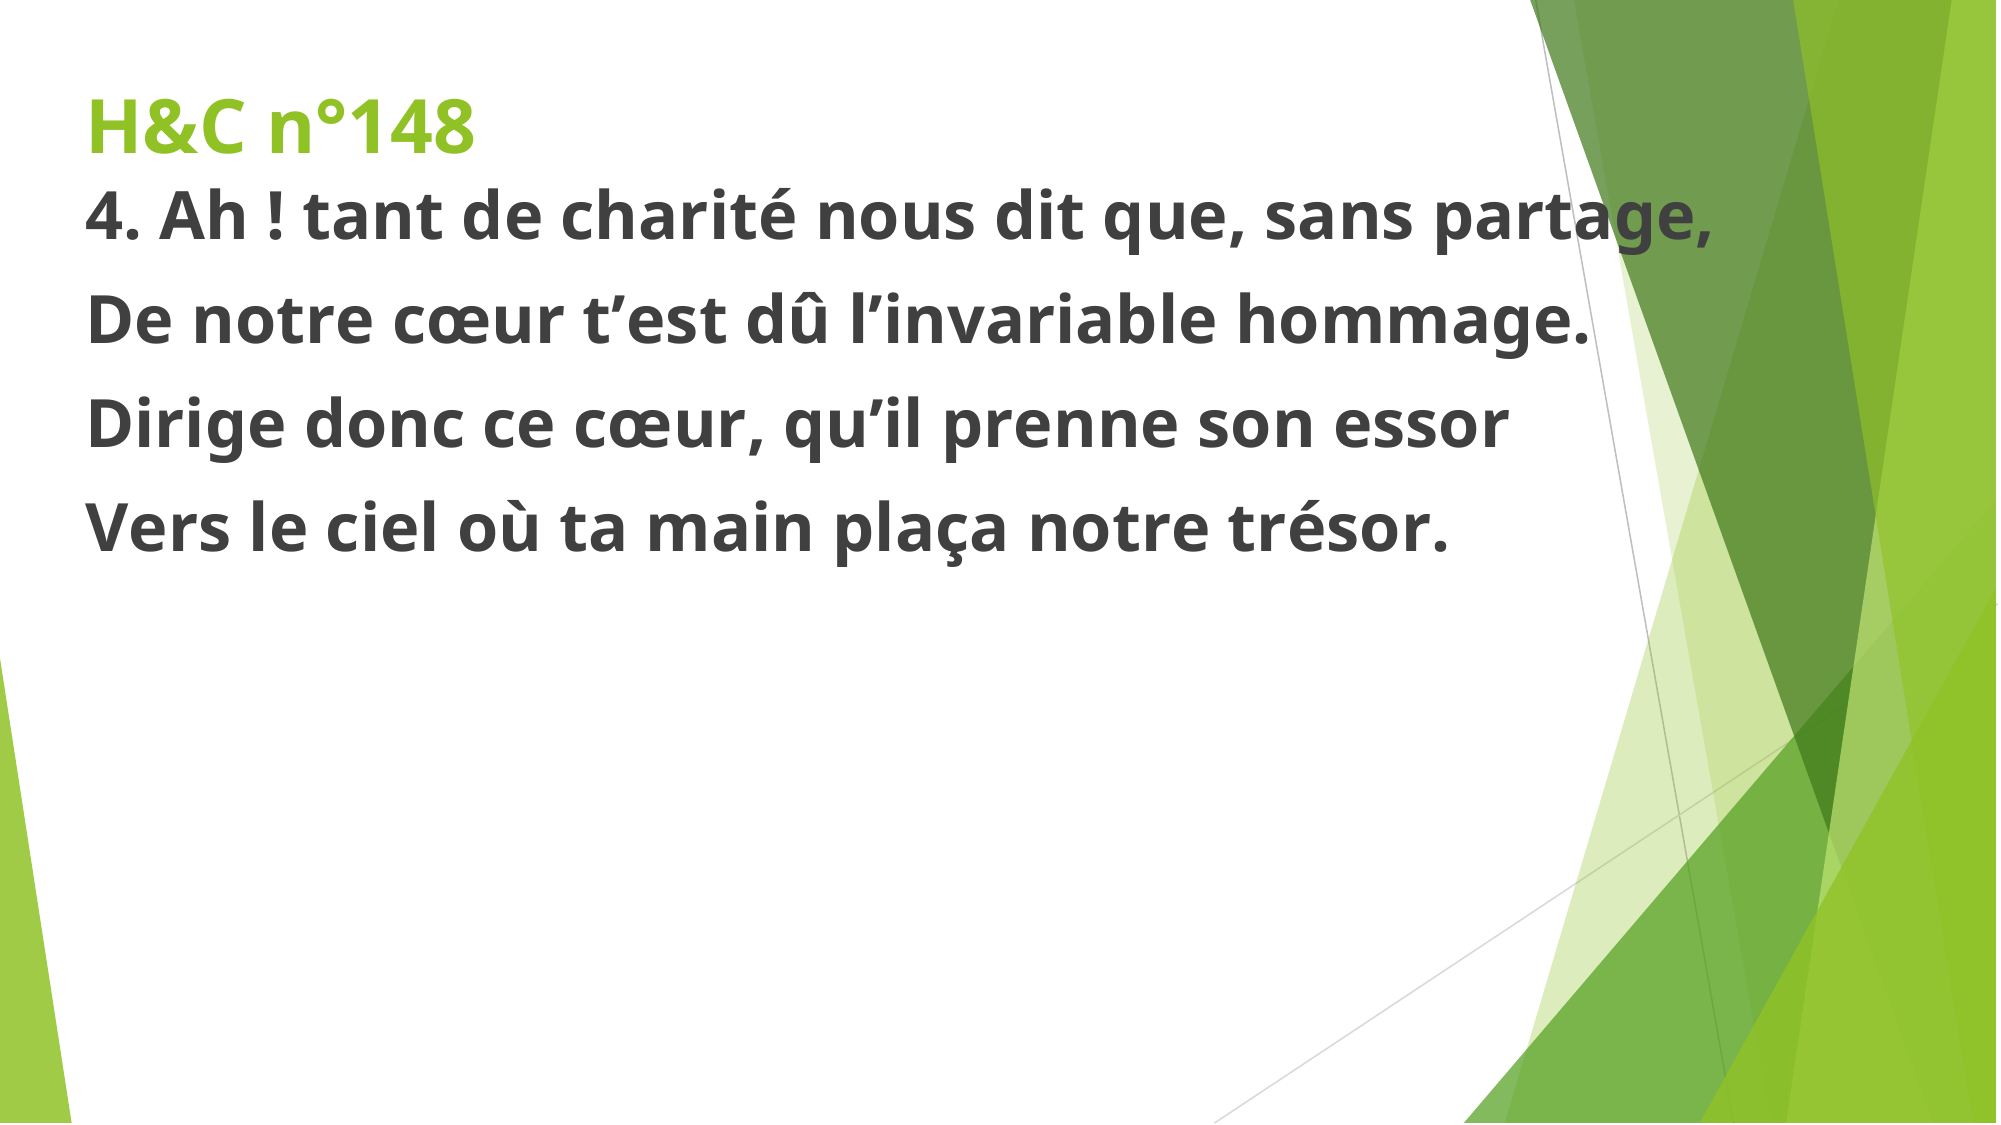

H&C n°148
4. Ah ! tant de charité nous dit que, sans partage,
De notre cœur t’est dû l’invariable hommage.
Dirige donc ce cœur, qu’il prenne son essor
Vers le ciel où ta main plaça notre trésor.